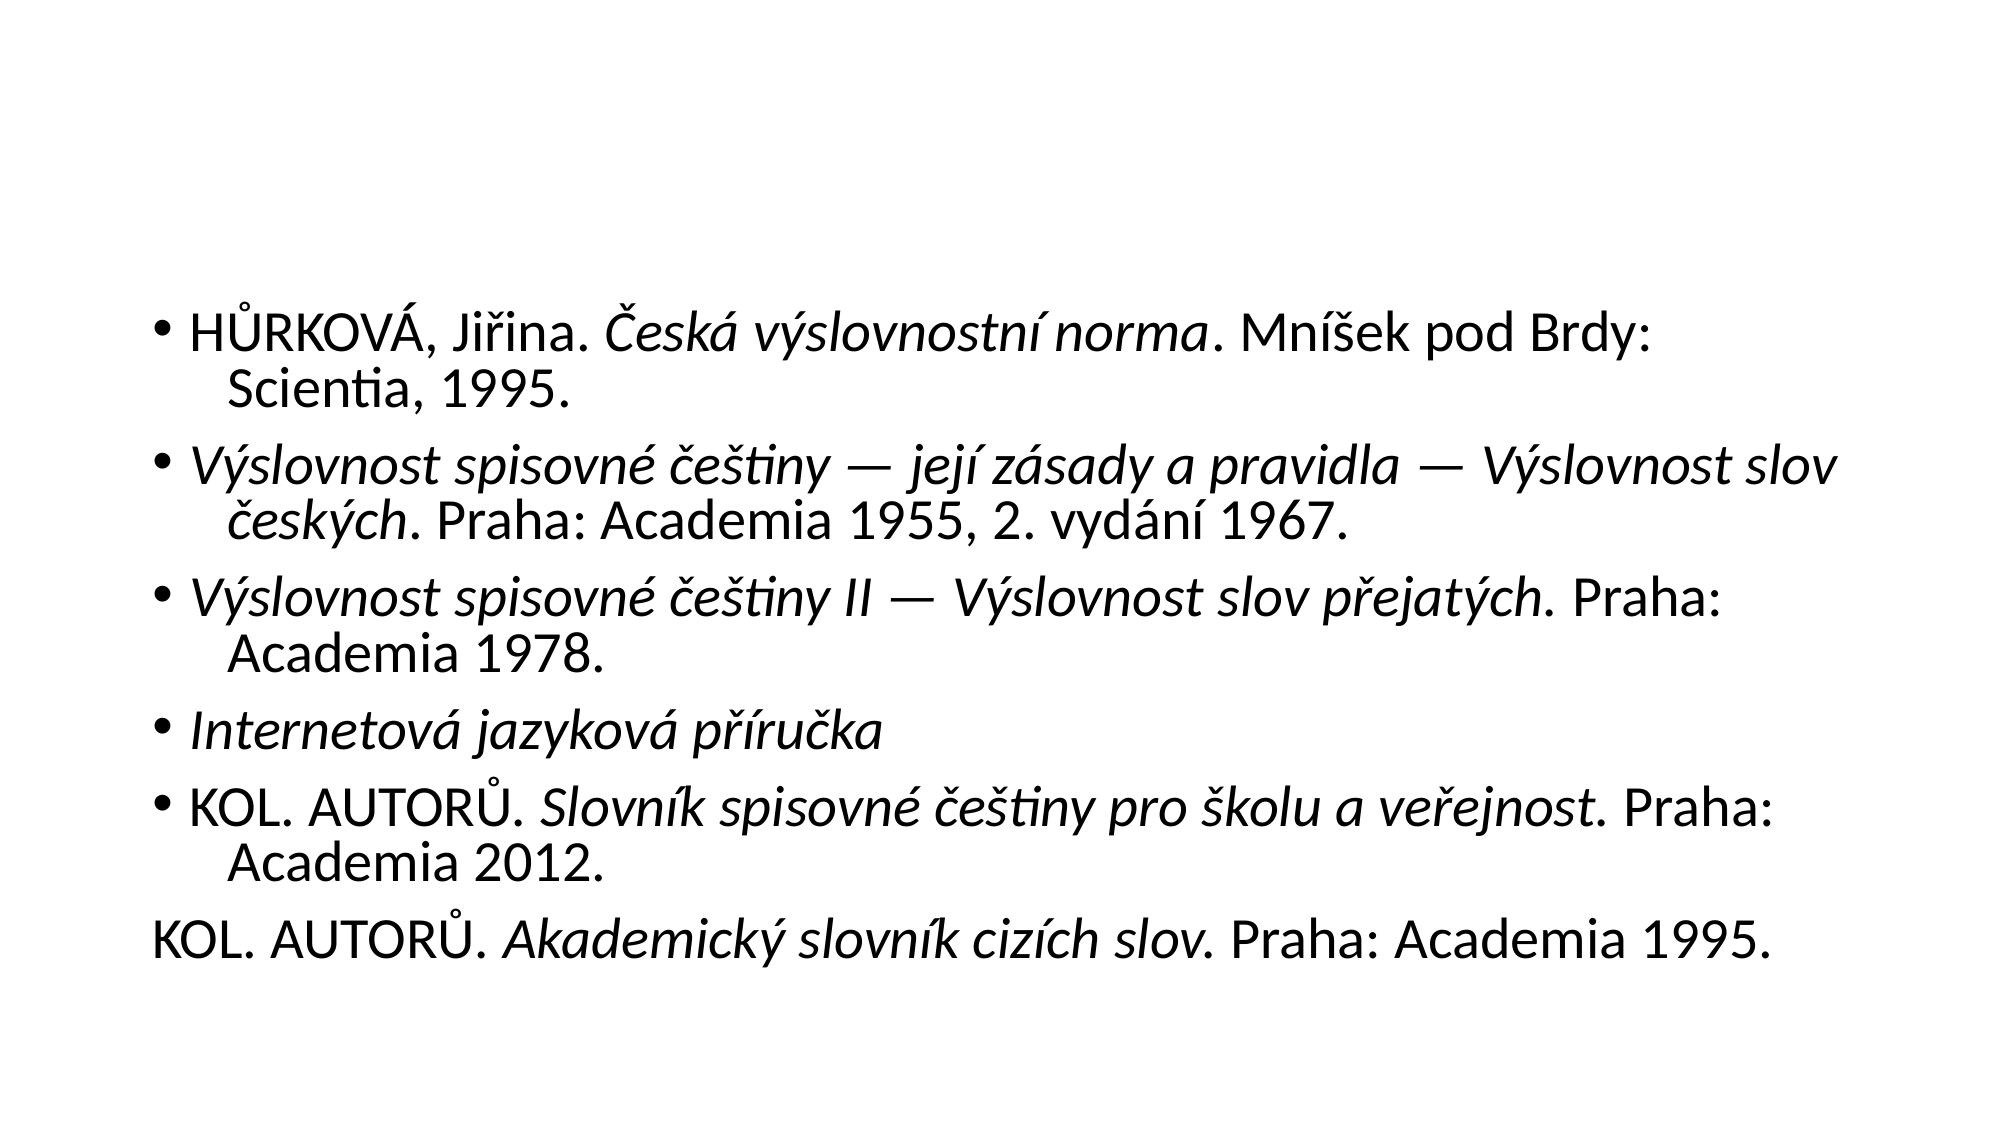

#
HŮRKOVÁ, Jiřina. Česká výslovnostní norma. Mníšek pod Brdy: Scientia, 1995.
Výslovnost spisovné češtiny — její zásady a pravidla — Výslovnost slov českých. Praha: Academia 1955, 2. vydání 1967.
Výslovnost spisovné češtiny II — Výslovnost slov přejatých. Praha: Academia 1978.
Internetová jazyková příručka
KOL. AUTORŮ. Slovník spisovné češtiny pro školu a veřejnost. Praha: Academia 2012.
KOL. AUTORŮ. Akademický slovník cizích slov. Praha: Academia 1995.